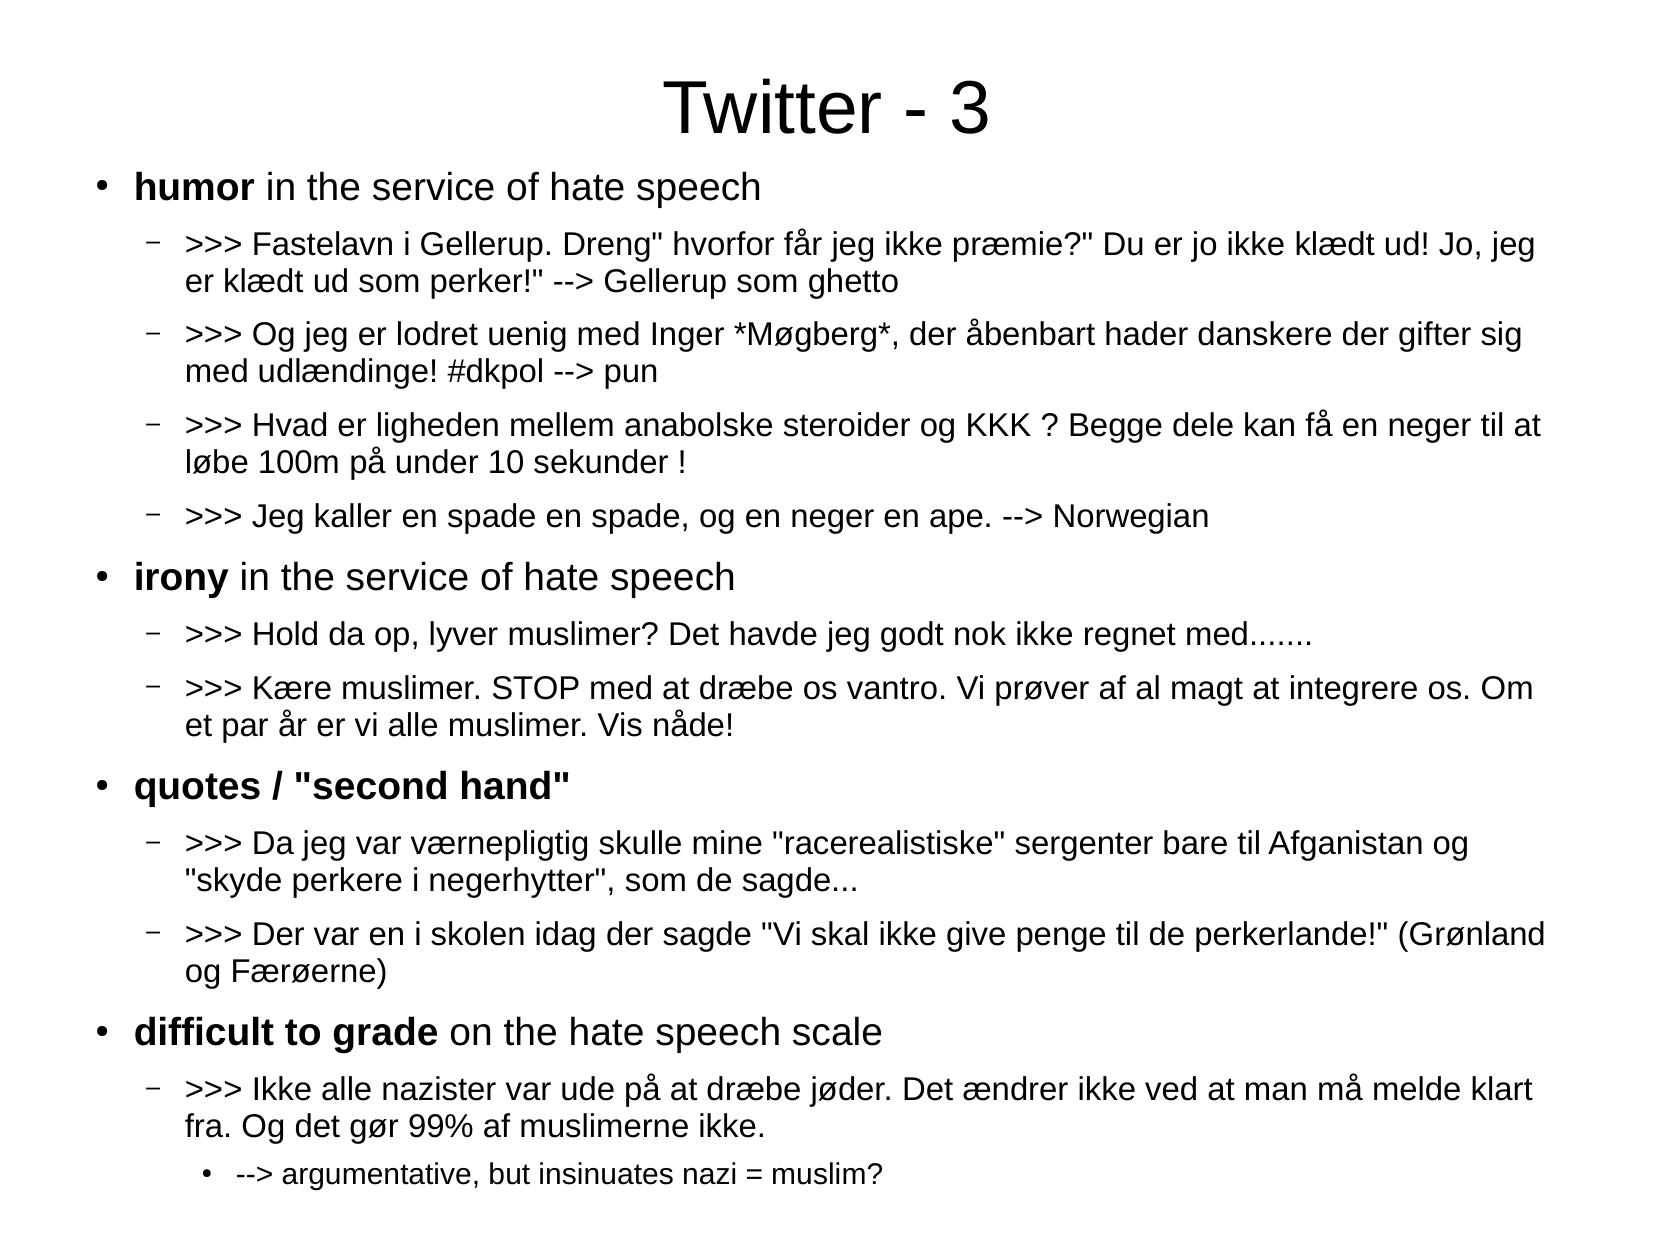

# Twitter - 3
humor in the service of hate speech
>>> Fastelavn i Gellerup. Dreng" hvorfor får jeg ikke præmie?" Du er jo ikke klædt ud! Jo, jeg er klædt ud som perker!" --> Gellerup som ghetto
>>> Og jeg er lodret uenig med Inger *Møgberg*, der åbenbart hader danskere der gifter sig med udlændinge! #dkpol --> pun
>>> Hvad er ligheden mellem anabolske steroider og KKK ? Begge dele kan få en neger til at løbe 100m på under 10 sekunder !
>>> Jeg kaller en spade en spade, og en neger en ape. --> Norwegian
irony in the service of hate speech
>>> Hold da op, lyver muslimer? Det havde jeg godt nok ikke regnet med.......
>>> Kære muslimer. STOP med at dræbe os vantro. Vi prøver af al magt at integrere os. Om et par år er vi alle muslimer. Vis nåde!
quotes / "second hand"
>>> Da jeg var værnepligtig skulle mine "racerealistiske" sergenter bare til Afganistan og "skyde perkere i negerhytter", som de sagde...
>>> Der var en i skolen idag der sagde "Vi skal ikke give penge til de perkerlande!" (Grønland og Færøerne)
difficult to grade on the hate speech scale
>>> Ikke alle nazister var ude på at dræbe jøder. Det ændrer ikke ved at man må melde klart fra. Og det gør 99% af muslimerne ikke.
--> argumentative, but insinuates nazi = muslim?